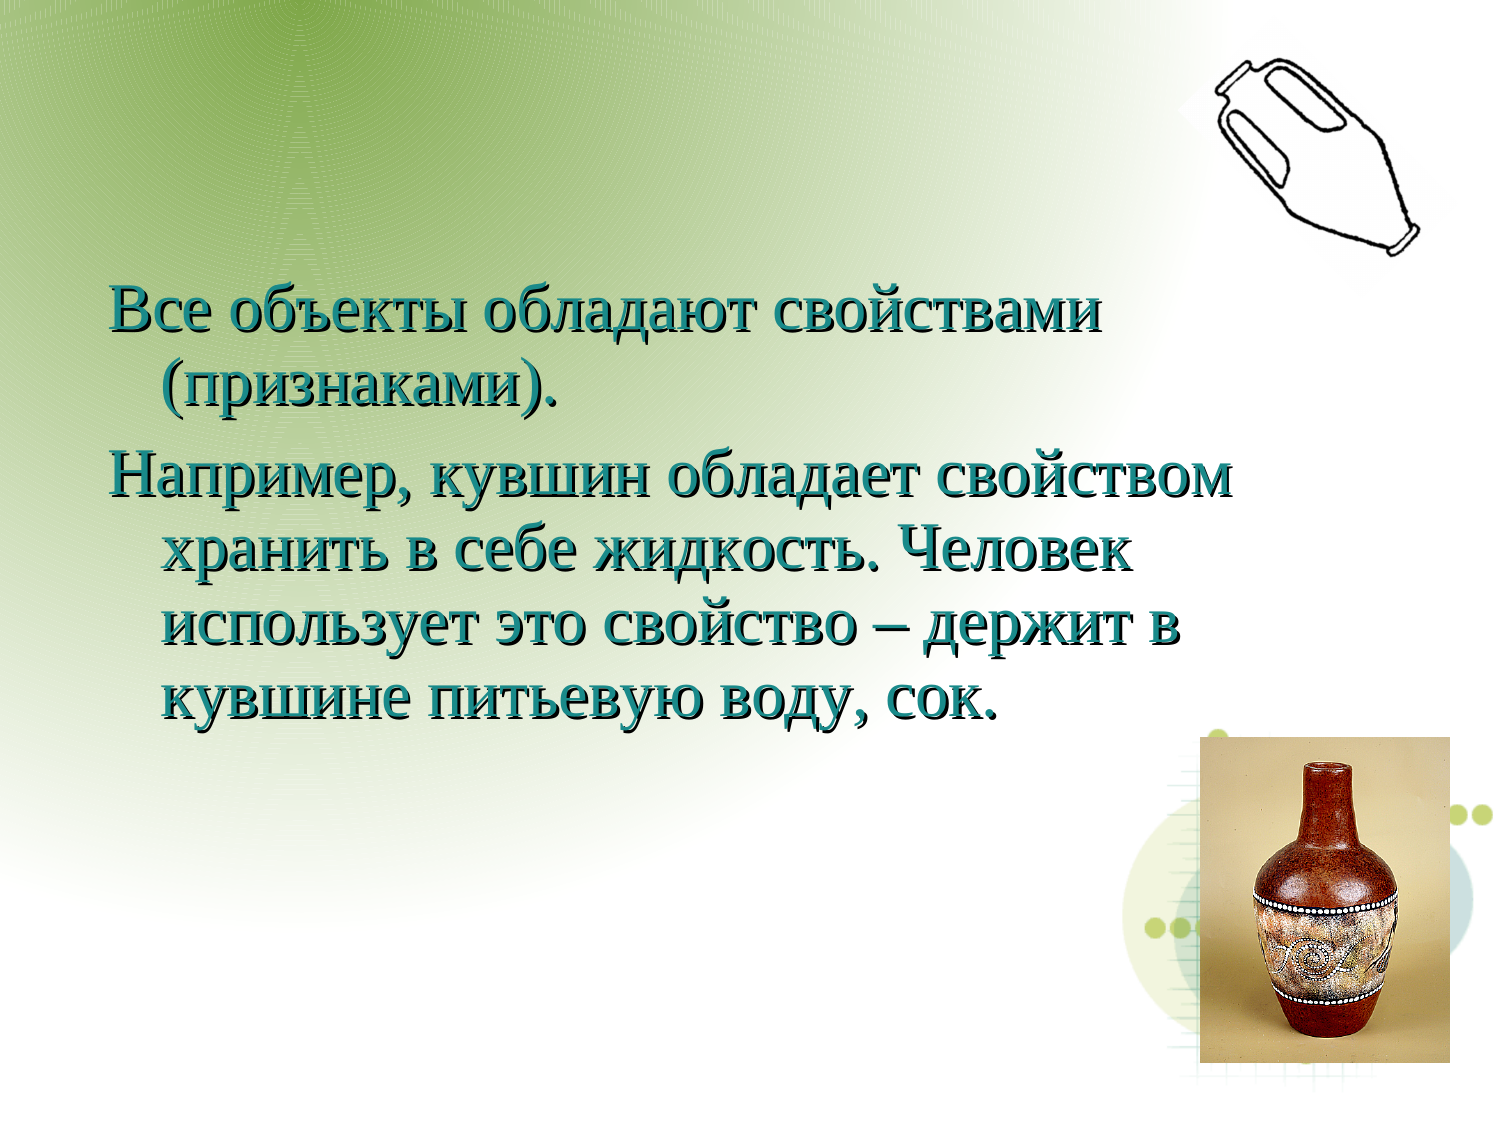

#
Все объекты обладают свойствами (признаками).
Например, кувшин обладает свойством хранить в себе жидкость. Человек использует это свойство – держит в кувшине питьевую воду, сок.